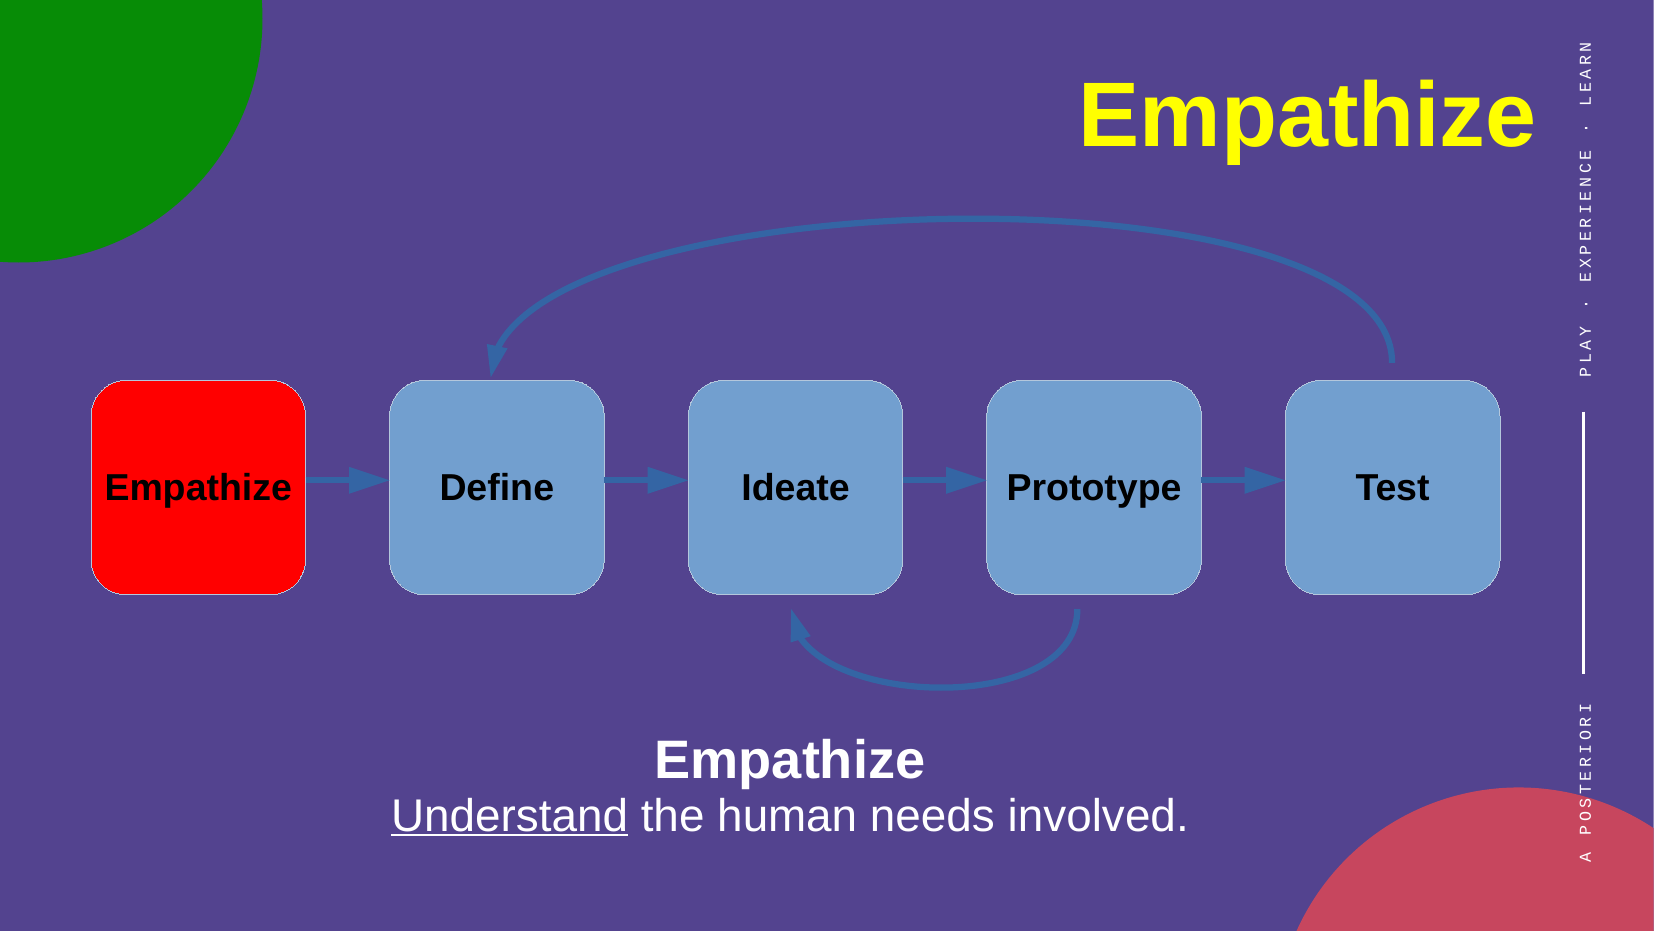

# Empathize
Empathize
Define
Ideate
Prototype
Test
Empathize
Understand the human needs involved.